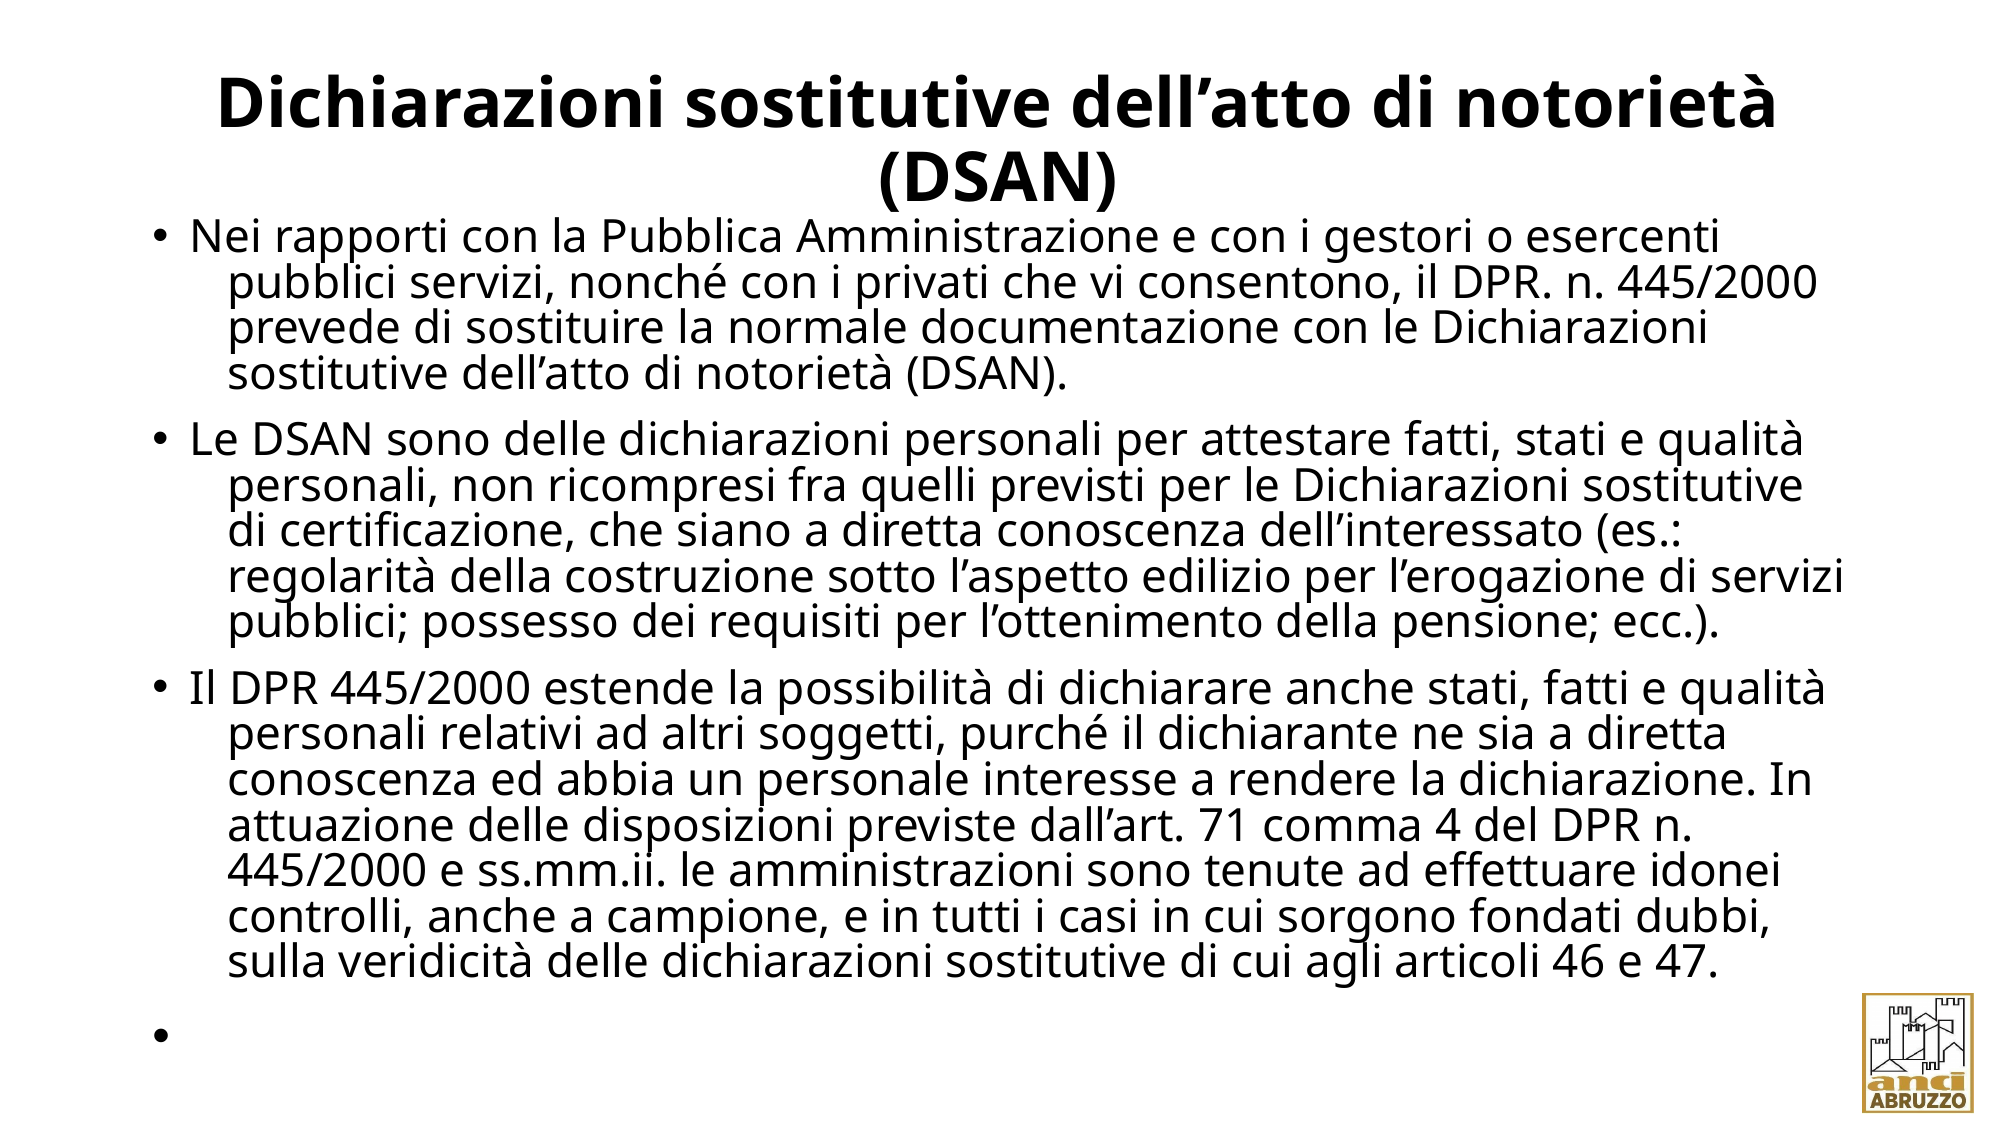

# Dichiarazioni sostitutive dell’atto di notorietà (DSAN)
Nei rapporti con la Pubblica Amministrazione e con i gestori o esercenti pubblici servizi, nonché con i privati che vi consentono, il DPR. n. 445/2000 prevede di sostituire la normale documentazione con le Dichiarazioni sostitutive dell’atto di notorietà (DSAN).
Le DSAN sono delle dichiarazioni personali per attestare fatti, stati e qualità personali, non ricompresi fra quelli previsti per le Dichiarazioni sostitutive di certificazione, che siano a diretta conoscenza dell’interessato (es.: regolarità della costruzione sotto l’aspetto edilizio per l’erogazione di servizi pubblici; possesso dei requisiti per l’ottenimento della pensione; ecc.).
Il DPR 445/2000 estende la possibilità di dichiarare anche stati, fatti e qualità personali relativi ad altri soggetti, purché il dichiarante ne sia a diretta conoscenza ed abbia un personale interesse a rendere la dichiarazione. In attuazione delle disposizioni previste dall’art. 71 comma 4 del DPR n. 445/2000 e ss.mm.ii. le amministrazioni sono tenute ad effettuare idonei controlli, anche a campione, e in tutti i casi in cui sorgono fondati dubbi, sulla veridicità delle dichiarazioni sostitutive di cui agli articoli 46 e 47.